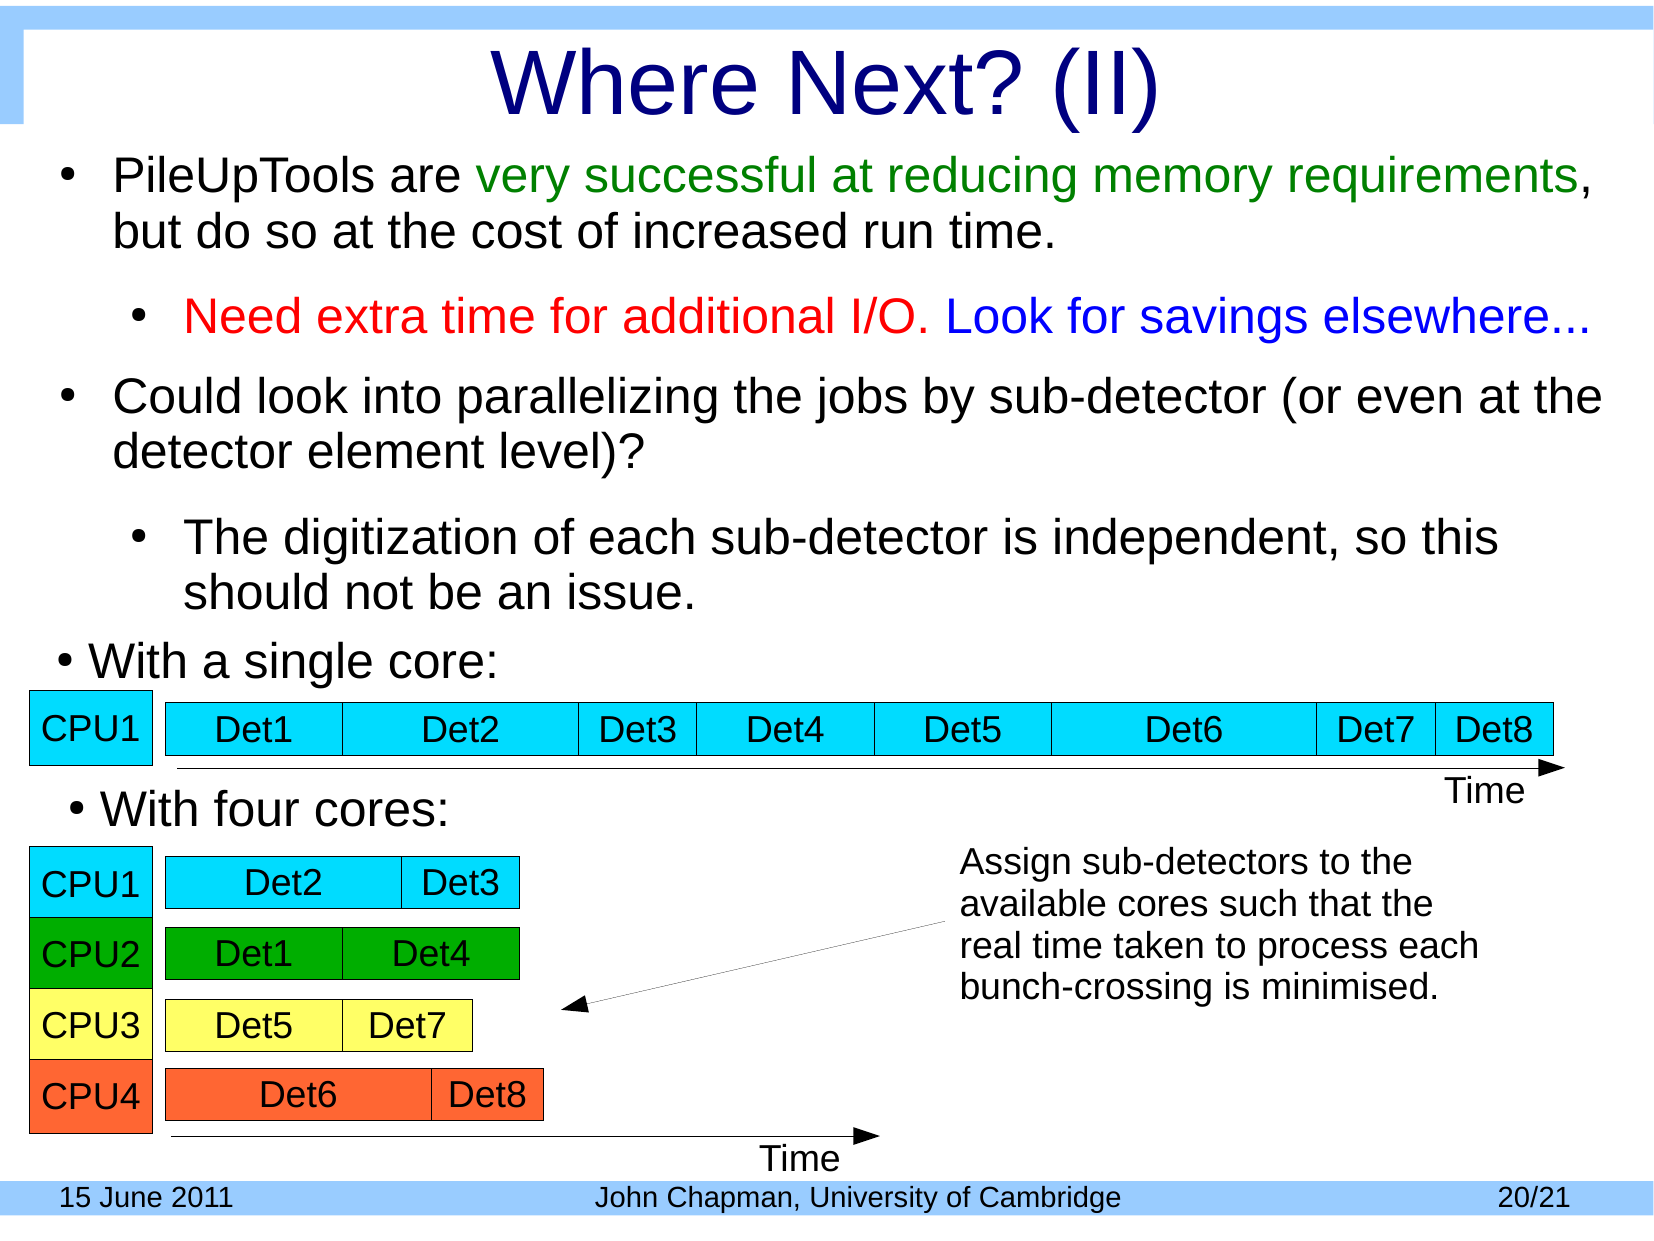

# Where Next? (II)
PileUpTools are very successful at reducing memory requirements, but do so at the cost of increased run time.
Need extra time for additional I/O. Look for savings elsewhere...
Could look into parallelizing the jobs by sub-detector (or even at the detector element level)?
The digitization of each sub-detector is independent, so this should not be an issue.
 With a single core:
CPU1
Det1
Det2
Det3
Det4
Det5
Det6
Det7
Det7
Det8
Time
 With four cores:
Assign sub-detectors to the available cores such that the real time taken to process each bunch-crossing is minimised.
CPU1
Det2
Det3
CPU2
Det1
Det4
CPU3
Det5
Det7
CPU4
Det6
Det8
Time
20